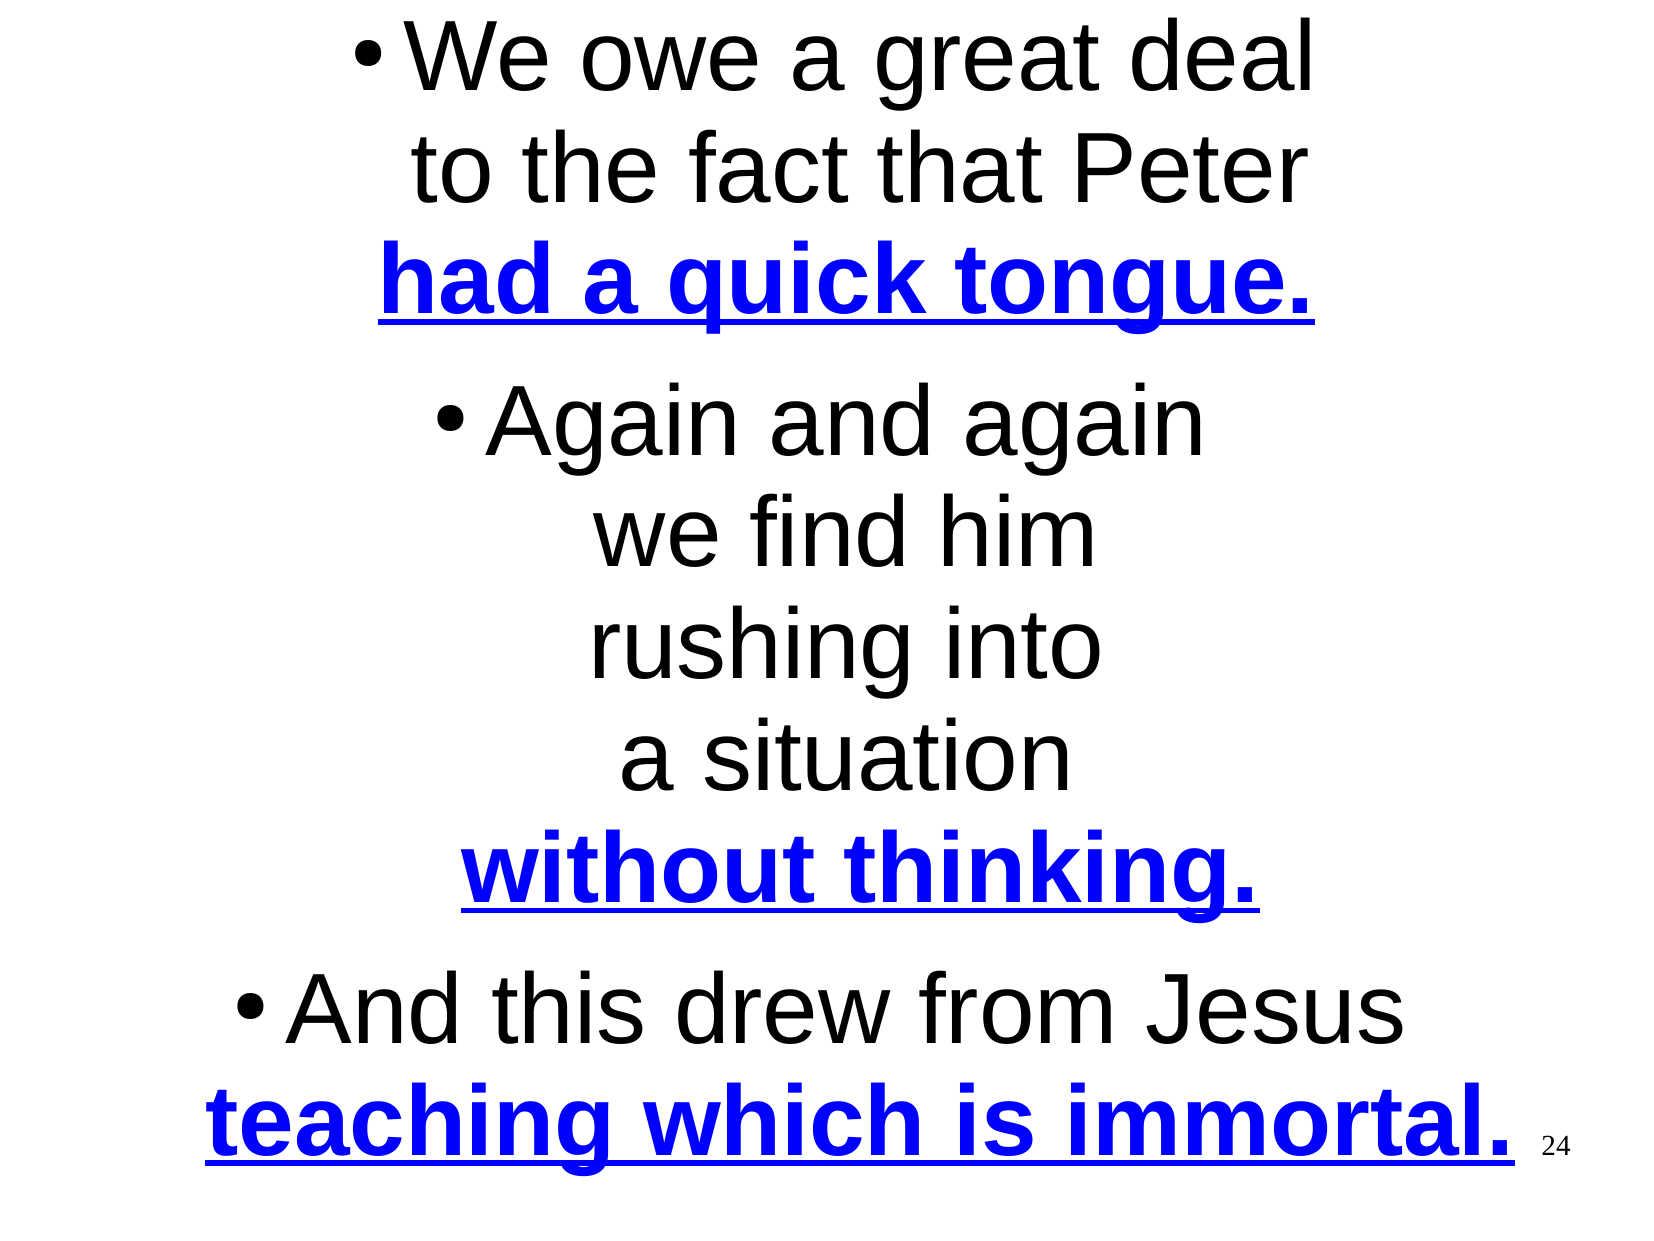

# We owe a great deal to the fact that Peter had a quick tongue.
Again and again
we find him
rushing into
a situation
without thinking.
And this drew from Jesus
teaching which is immortal.
24